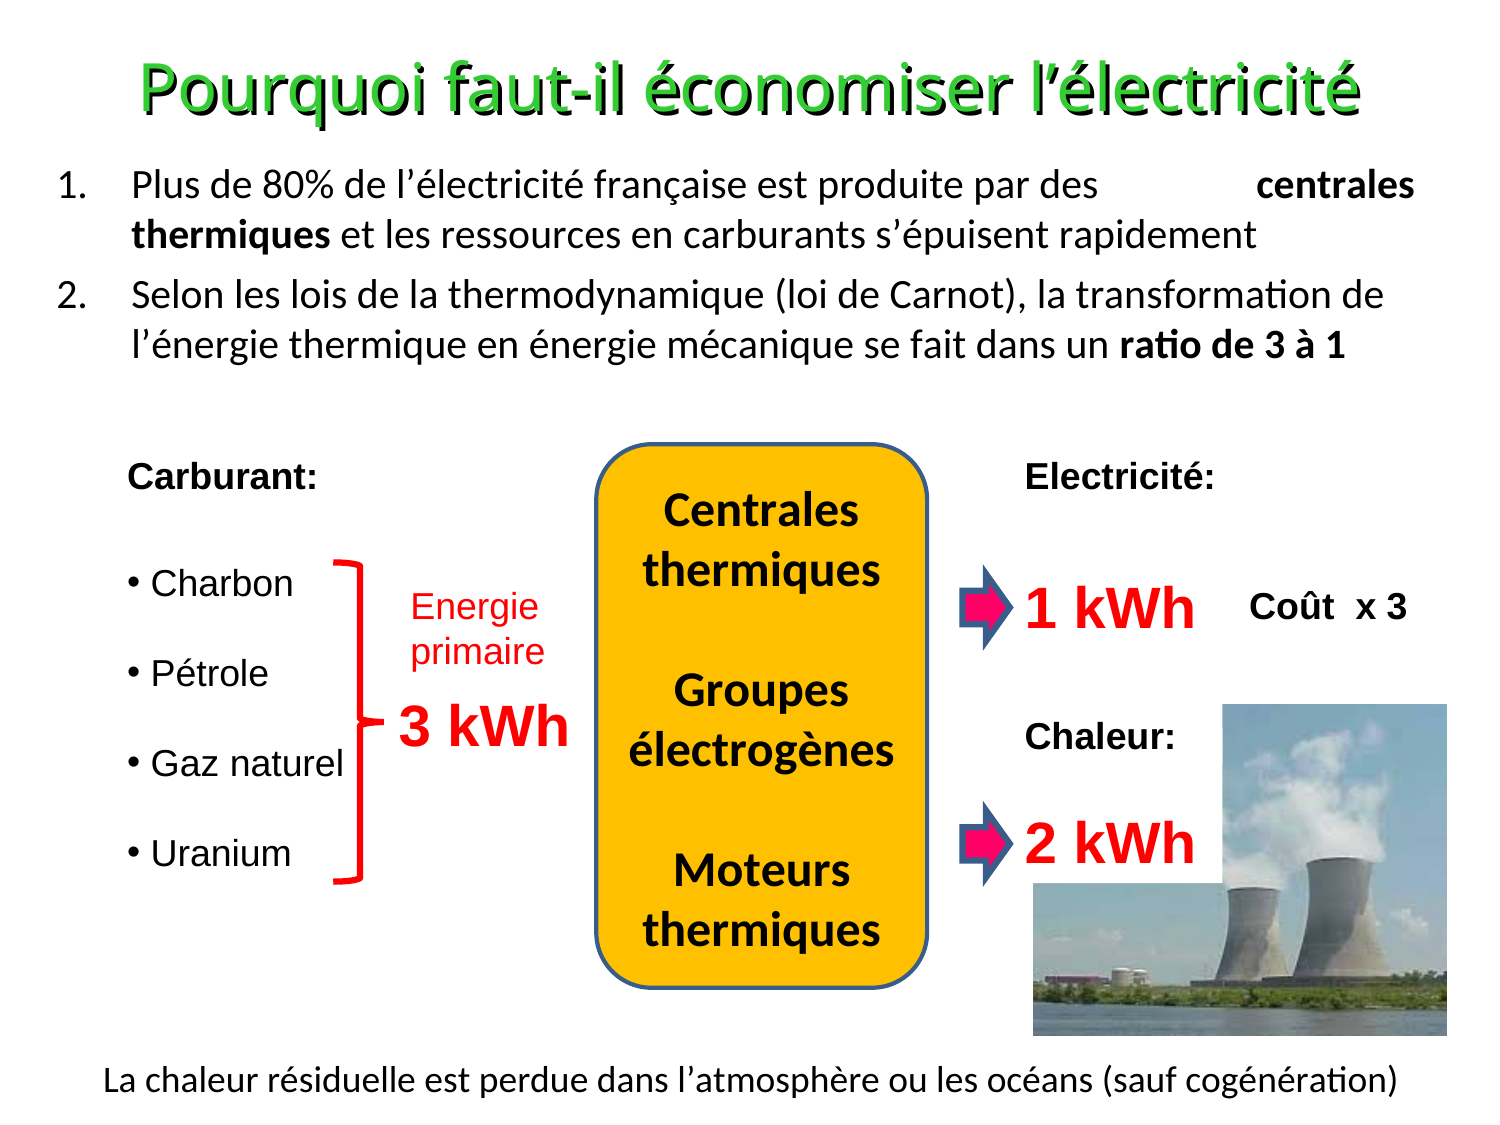

# Pourquoi faut-il économiser l’électricité
Plus de 80% de l’électricité française est produite par des 	centrales thermiques et les ressources en carburants s’épuisent rapidement
Selon les lois de la thermodynamique (loi de Carnot), la transformation de l’énergie thermique en énergie mécanique se fait dans un ratio de 3 à 1
Carburant:
 Charbon
 Pétrole
 Gaz naturel
 Uranium
Centrales thermiques
Groupes électrogènes
Moteurs thermiques
Electricité:
1 kWh
Energie
primaire
Coût x 3
3 kWh
Chaleur:
2 kWh
La chaleur résiduelle est perdue dans l’atmosphère ou les océans (sauf cogénération)